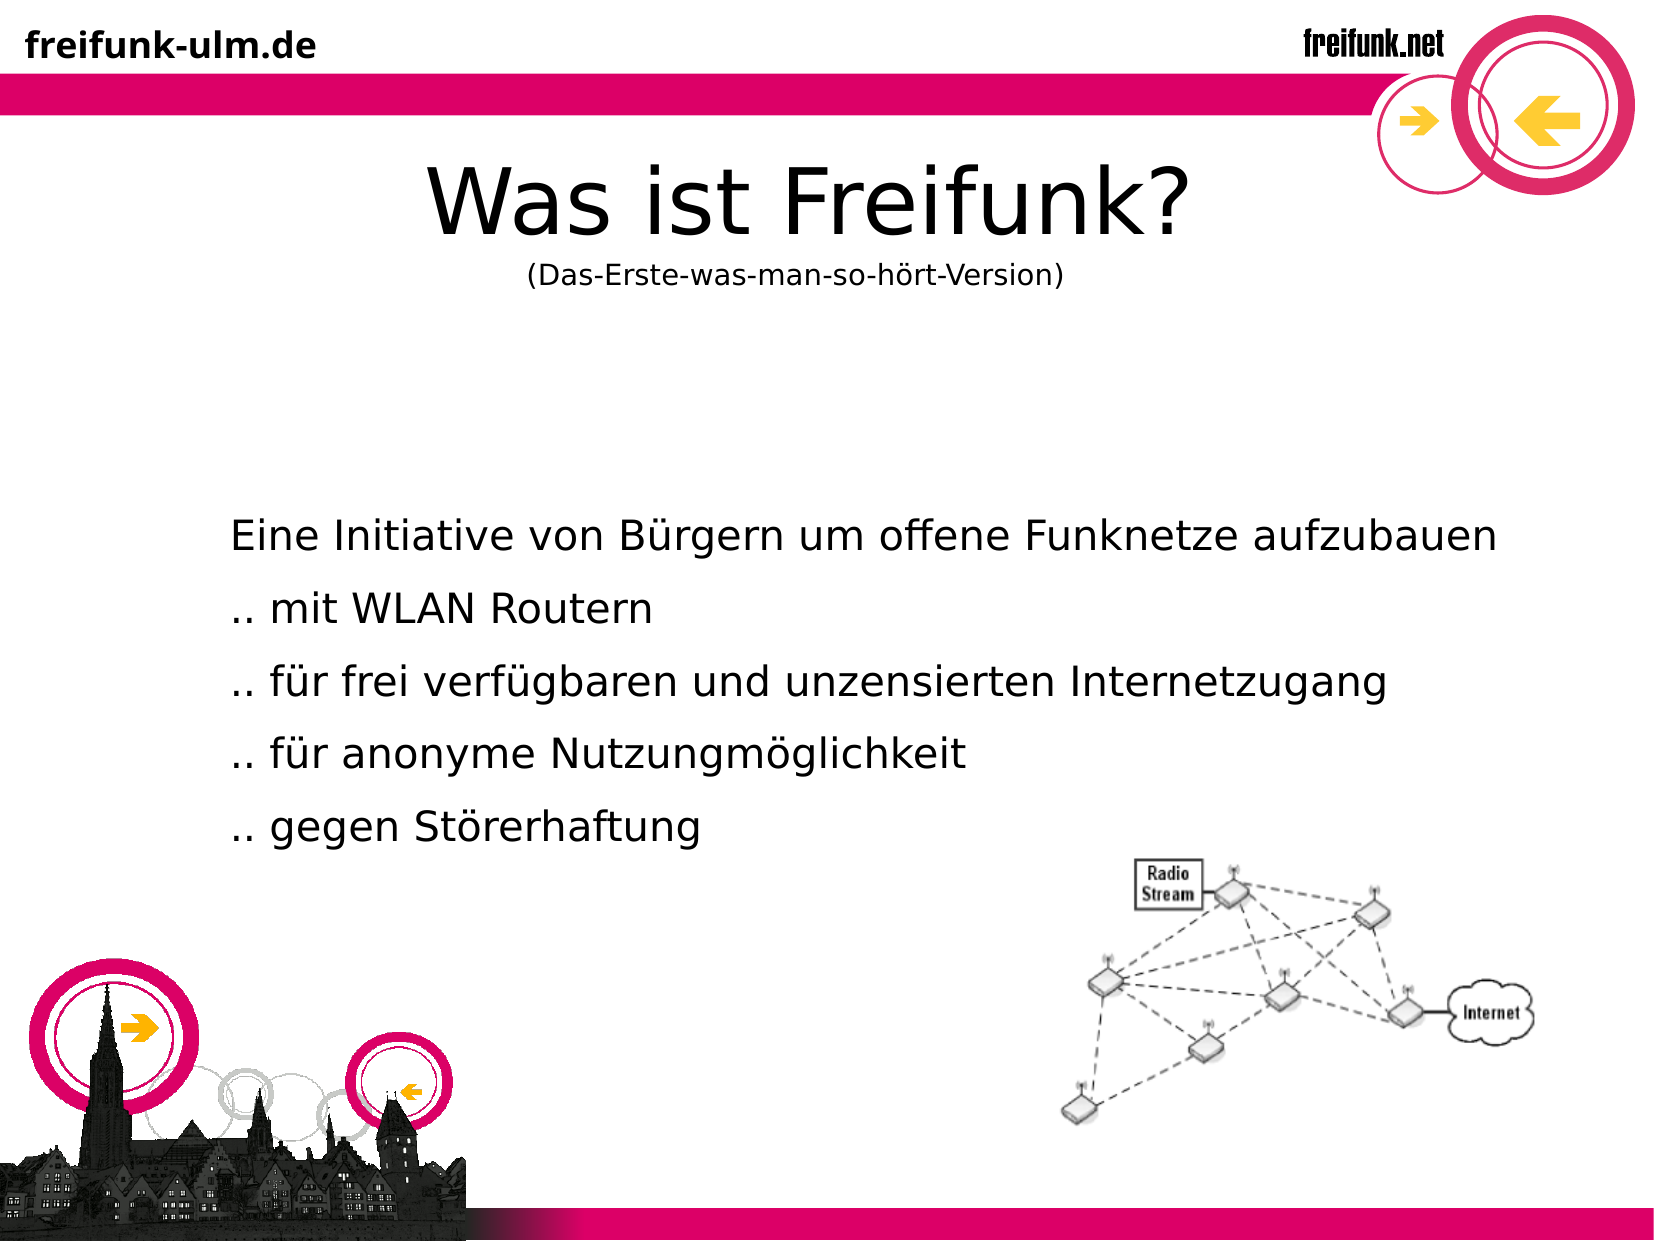

# Was ist Freifunk?
(Das-Erste-was-man-so-hört-Version)
Eine Initiative von Bürgern um offene Funknetze aufzubauen
.. mit WLAN Routern
.. für frei verfügbaren und unzensierten Internetzugang
.. für anonyme Nutzungmöglichkeit
.. gegen Störerhaftung